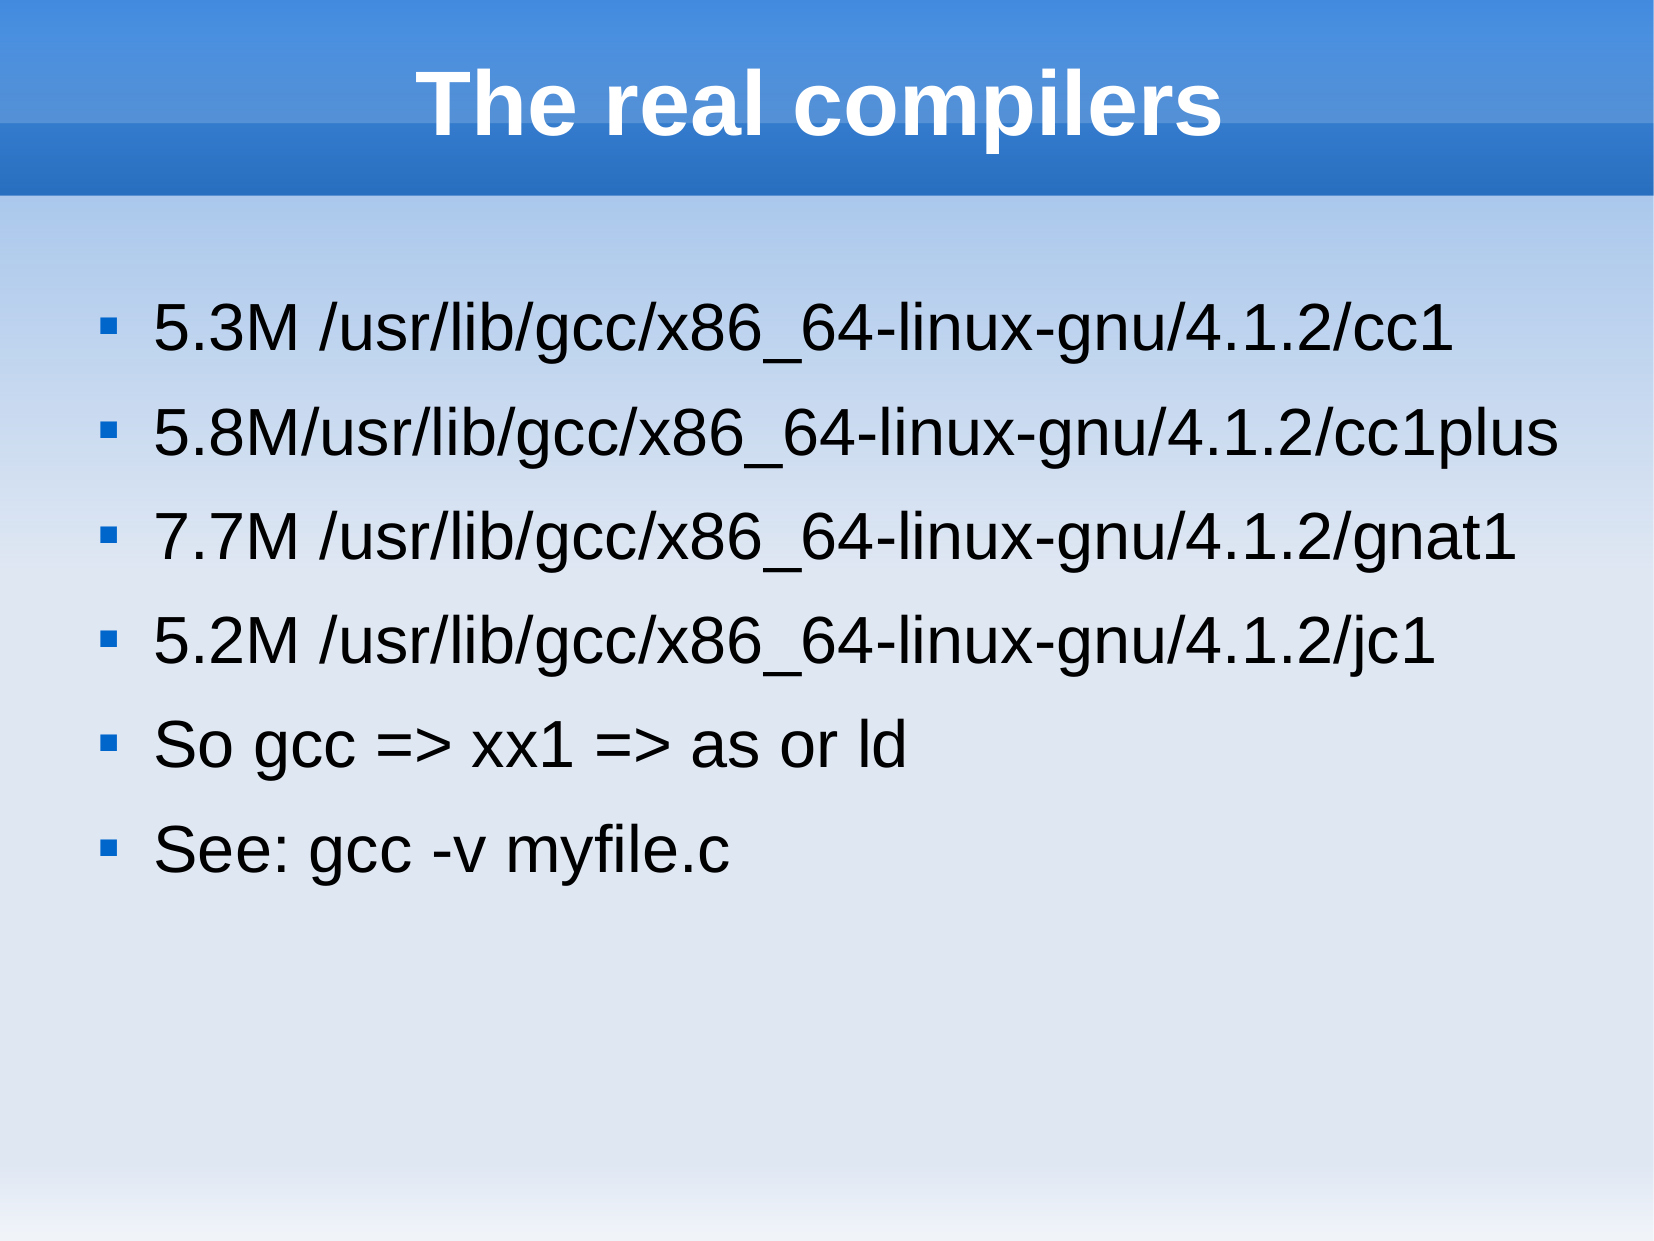

# The real compilers
5.3M /usr/lib/gcc/x86_64-linux-gnu/4.1.2/cc1
5.8M/usr/lib/gcc/x86_64-linux-gnu/4.1.2/cc1plus
7.7M /usr/lib/gcc/x86_64-linux-gnu/4.1.2/gnat1
5.2M /usr/lib/gcc/x86_64-linux-gnu/4.1.2/jc1
So gcc => xx1 => as or ld
See: gcc -v myfile.c